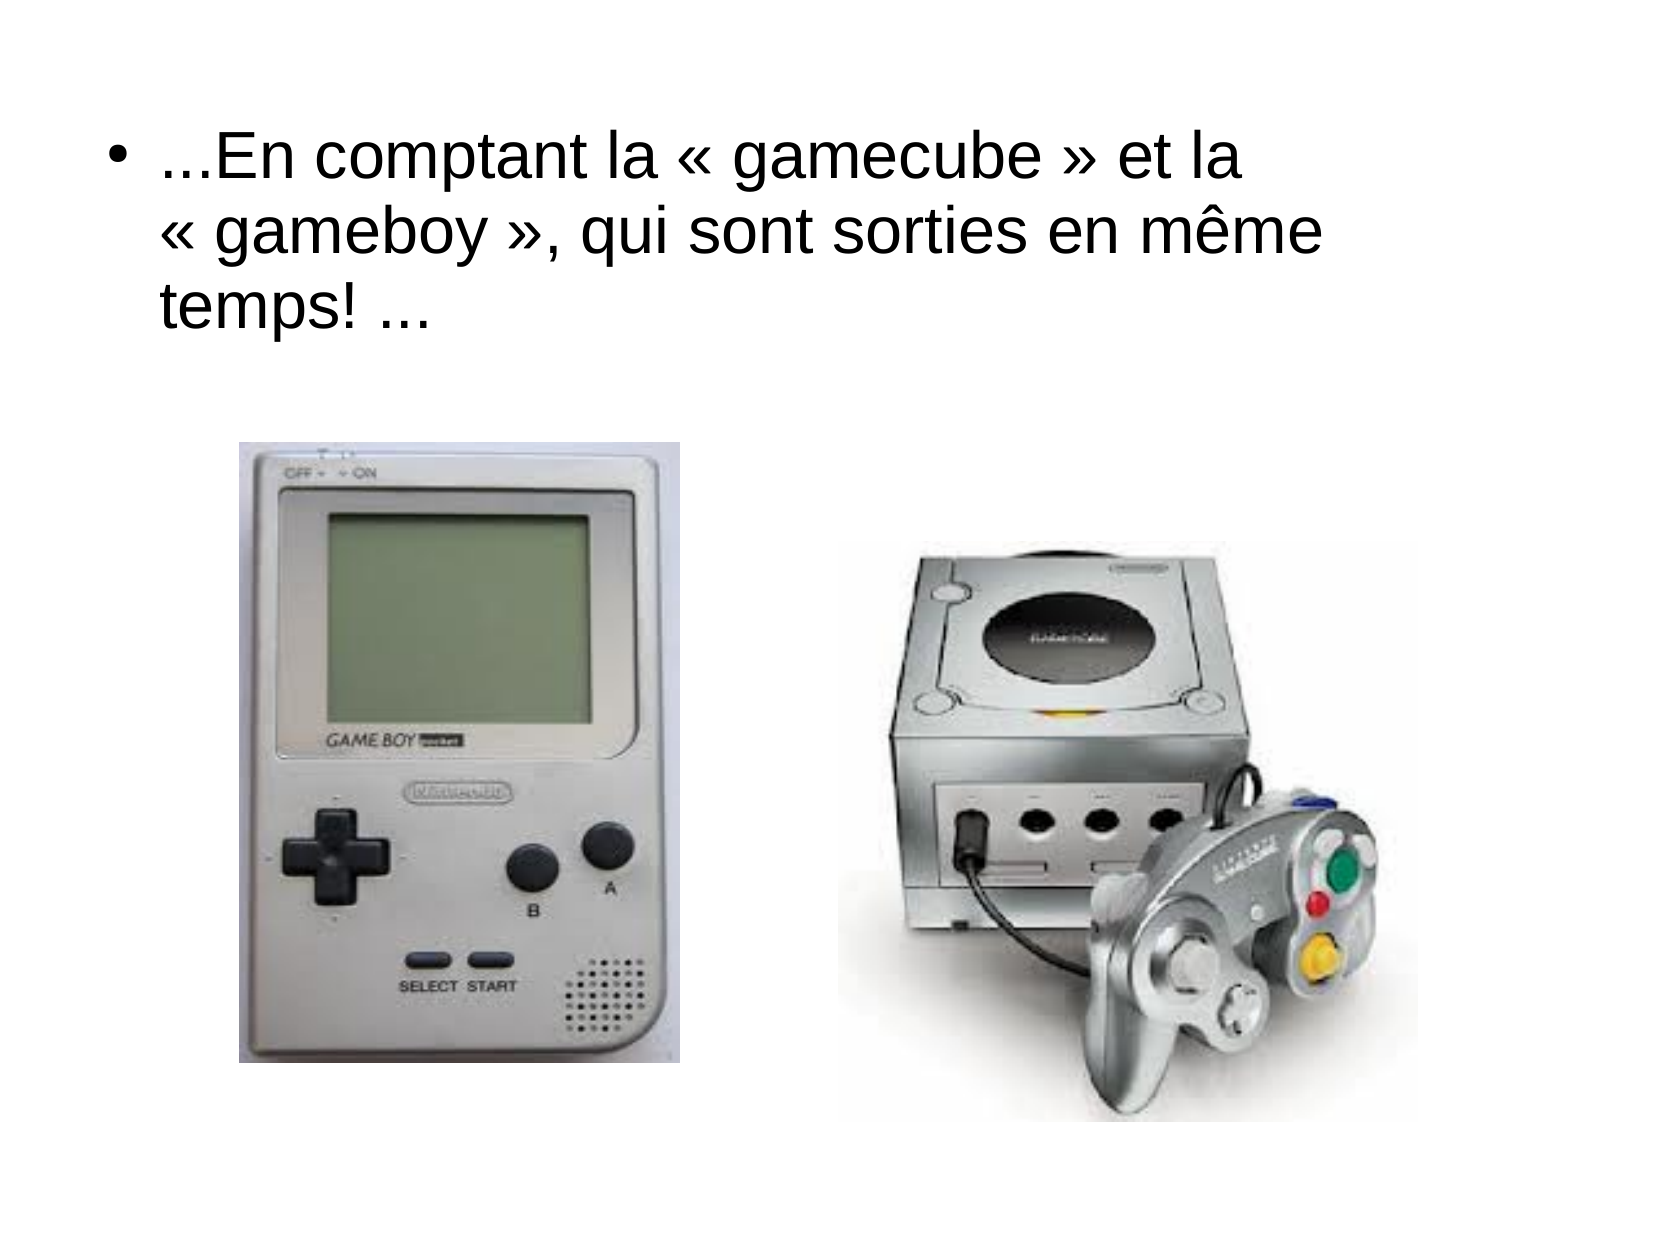

# ...En comptant la « gamecube » et la « gameboy », qui sont sorties en même temps! ...